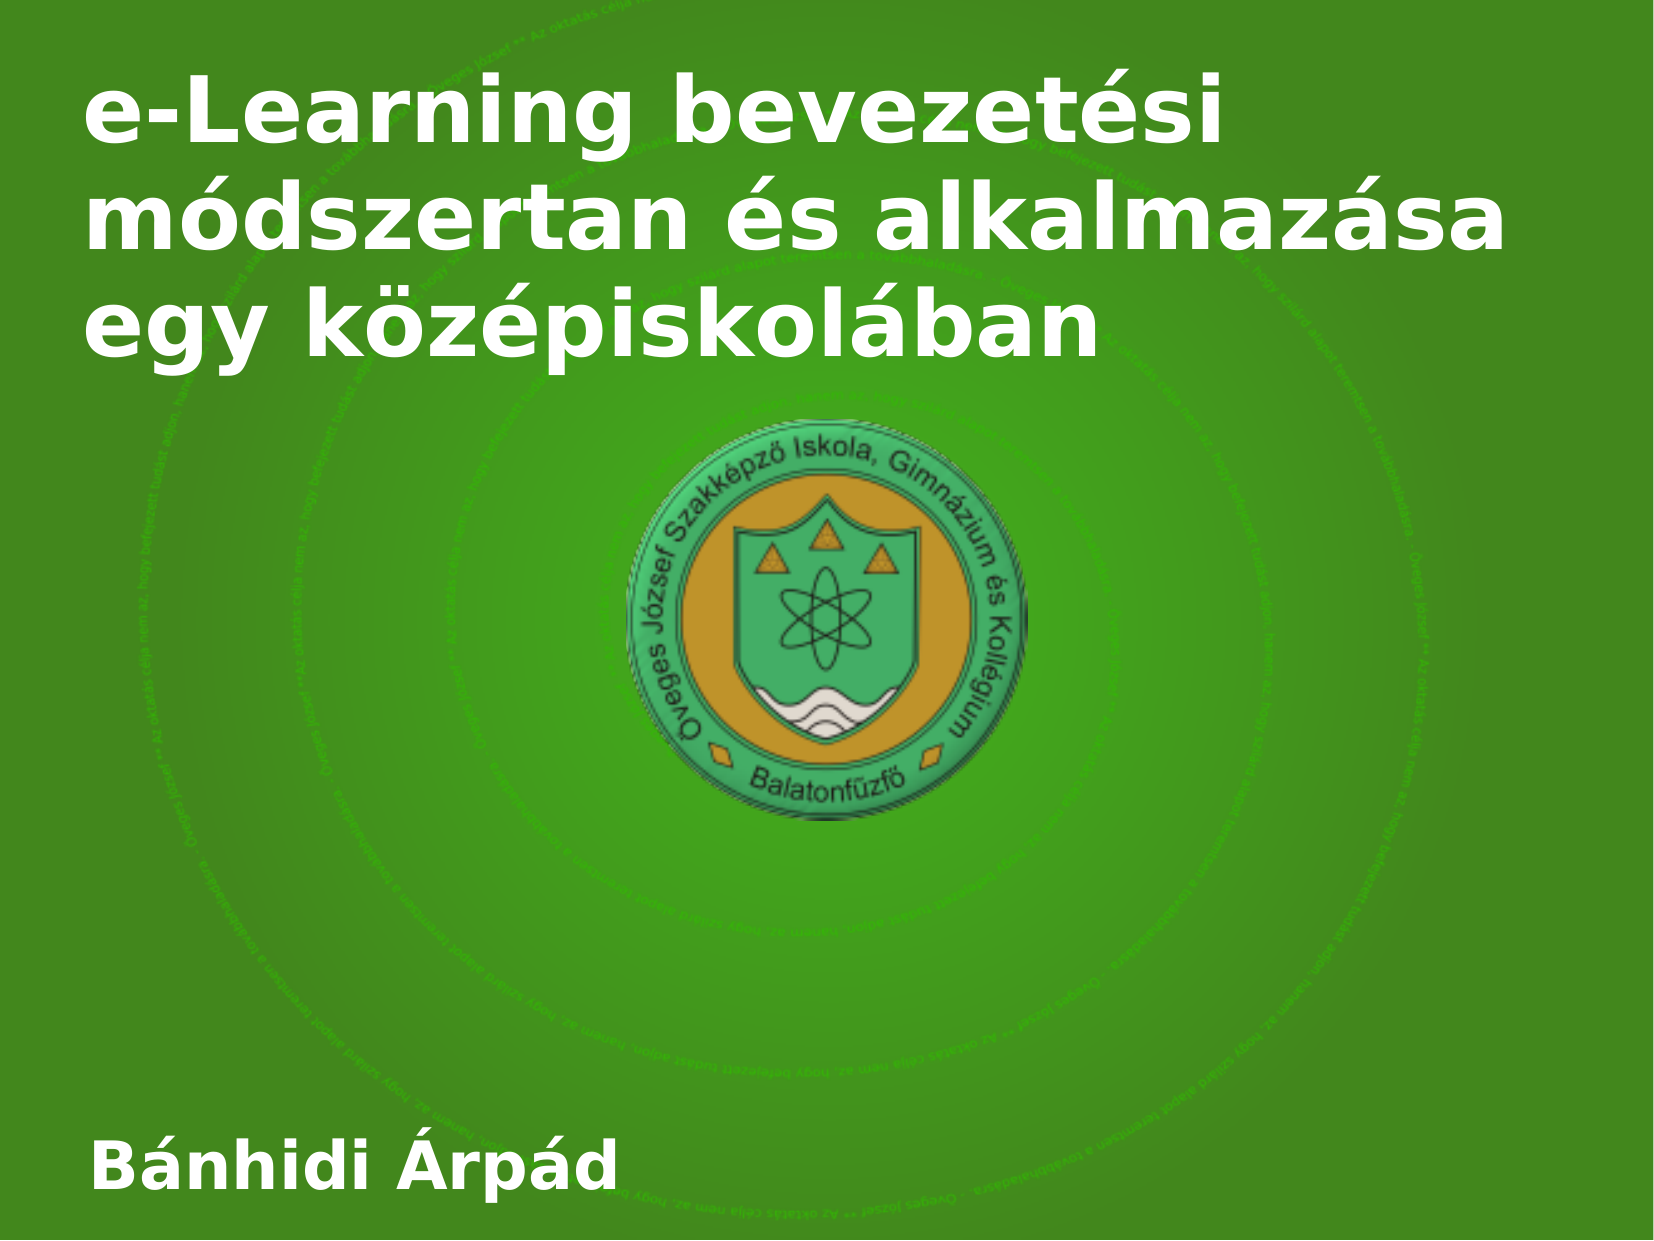

# e-Learning bevezetési módszertan és alkalmazása egy középiskolában
Bánhidi Árpád